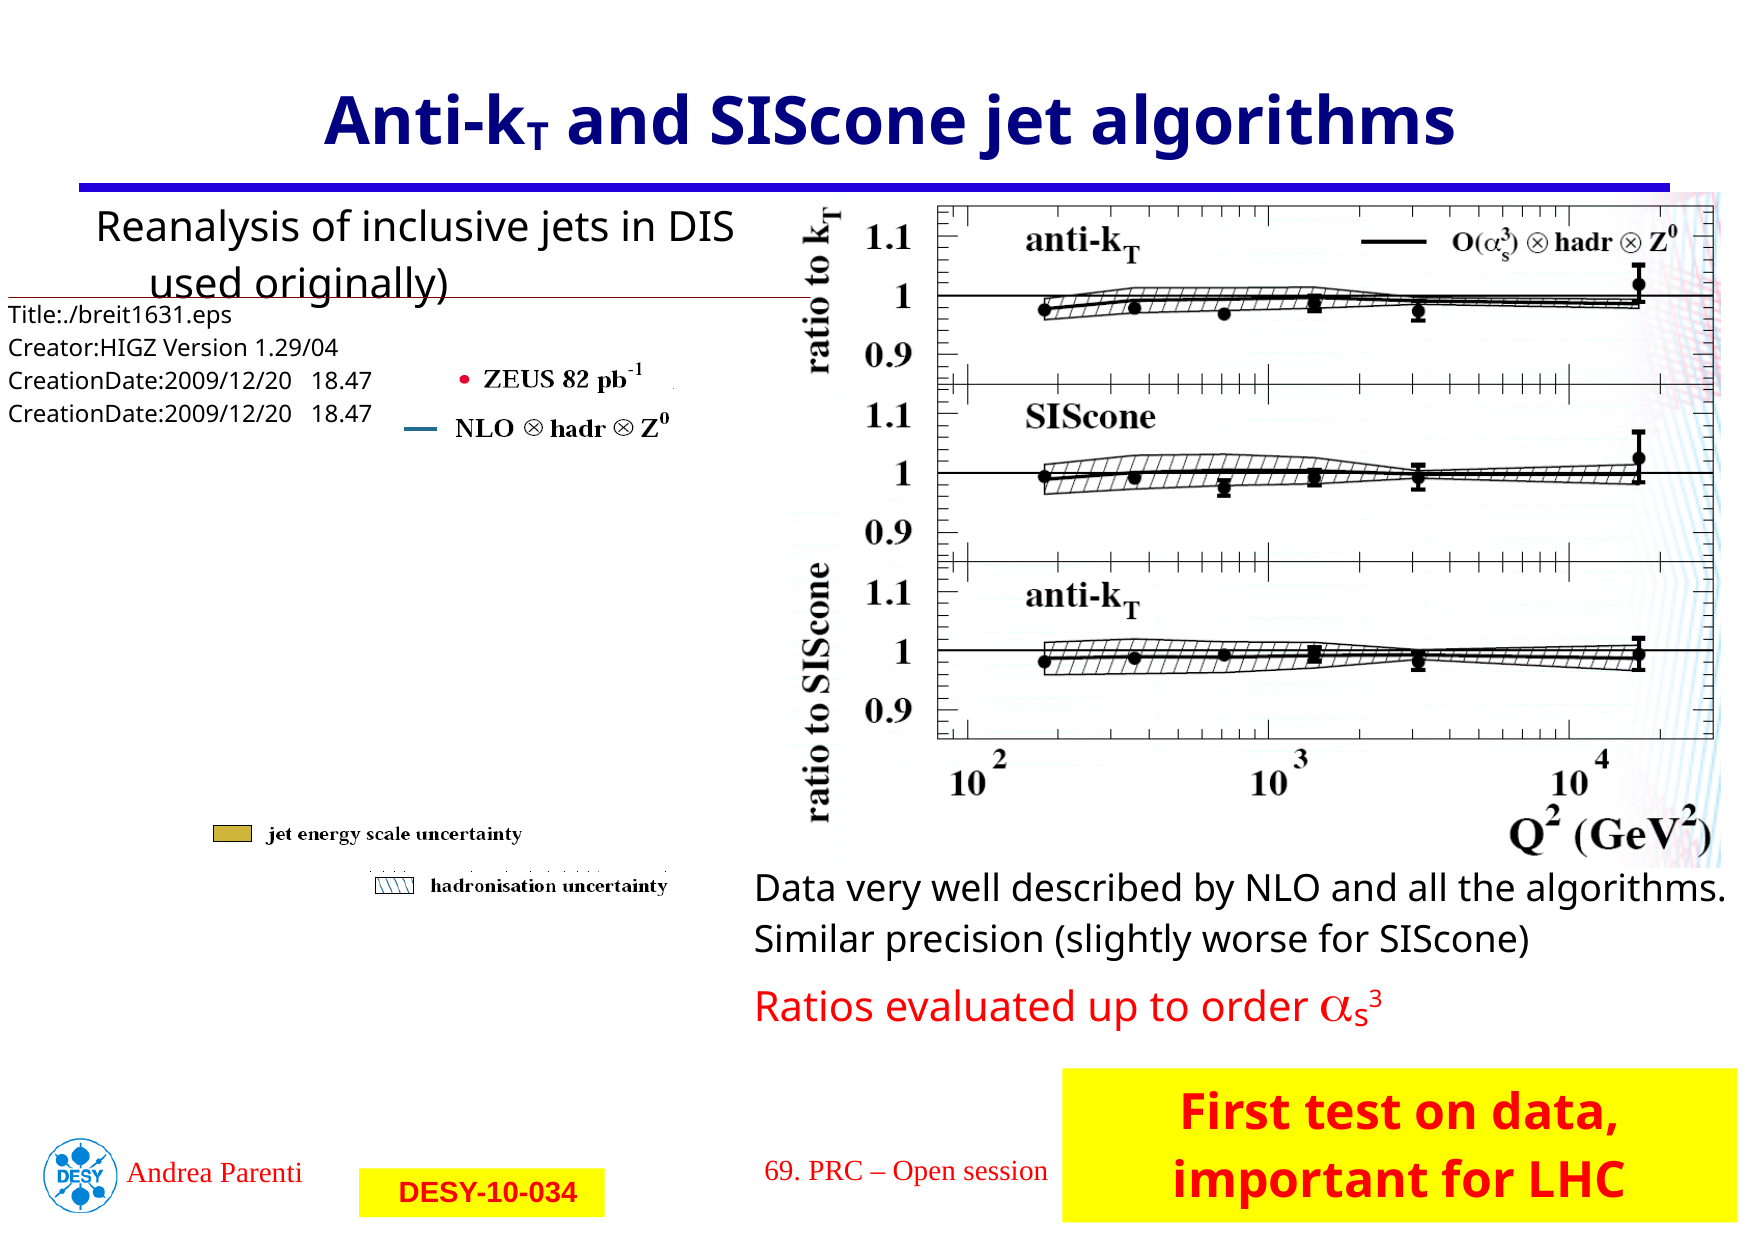

# Anti-kT and SIScone jet algorithms
Reanalysis of inclusive jets in DIS (kT used originally)
Data very well described by NLO and all the algorithms.
Similar precision (slightly worse for SIScone)
Ratios evaluated up to order as3
First test on data,
important for LHC
 DESY-10-034